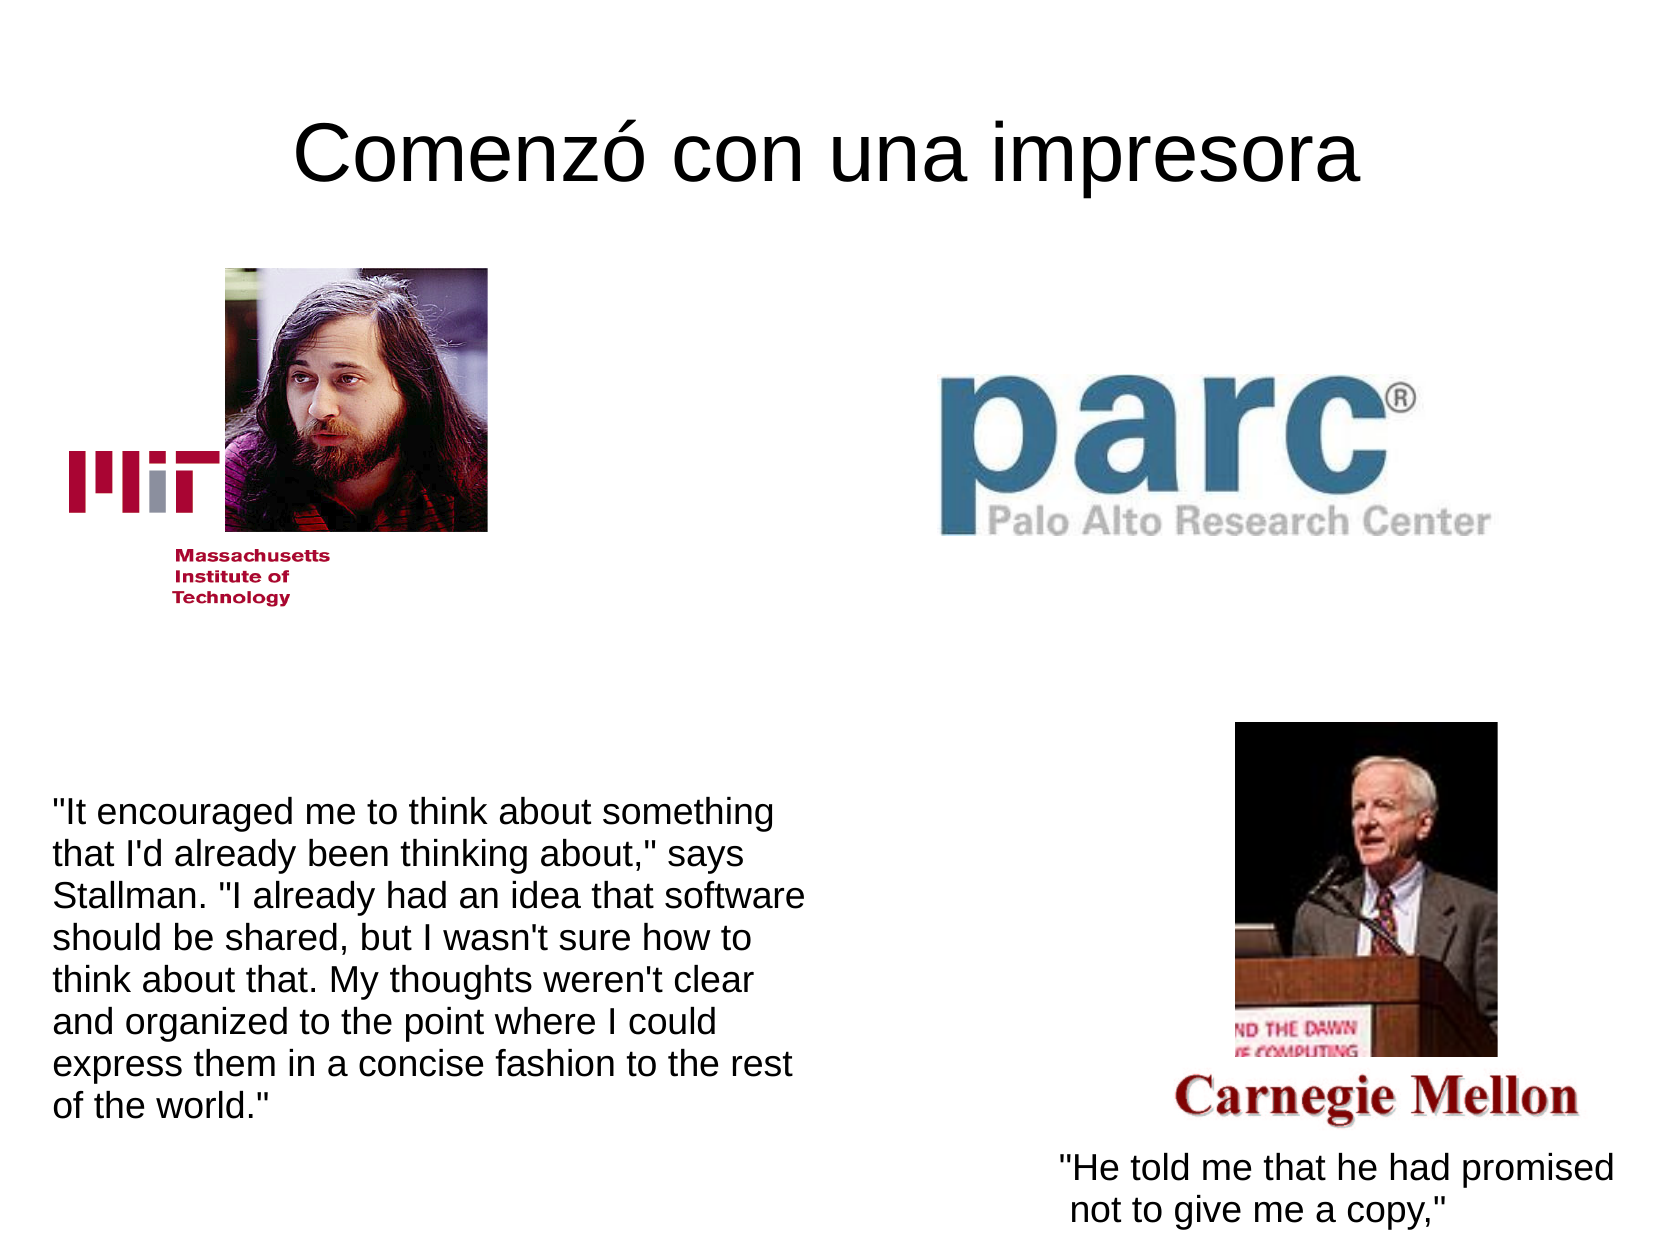

# Comenzó con una impresora
"It encouraged me to think about something that I'd already been thinking about," says Stallman. "I already had an idea that software should be shared, but I wasn't sure how to think about that. My thoughts weren't clear and organized to the point where I could express them in a concise fashion to the rest of the world."
"He told me that he had promised
 not to give me a copy,"